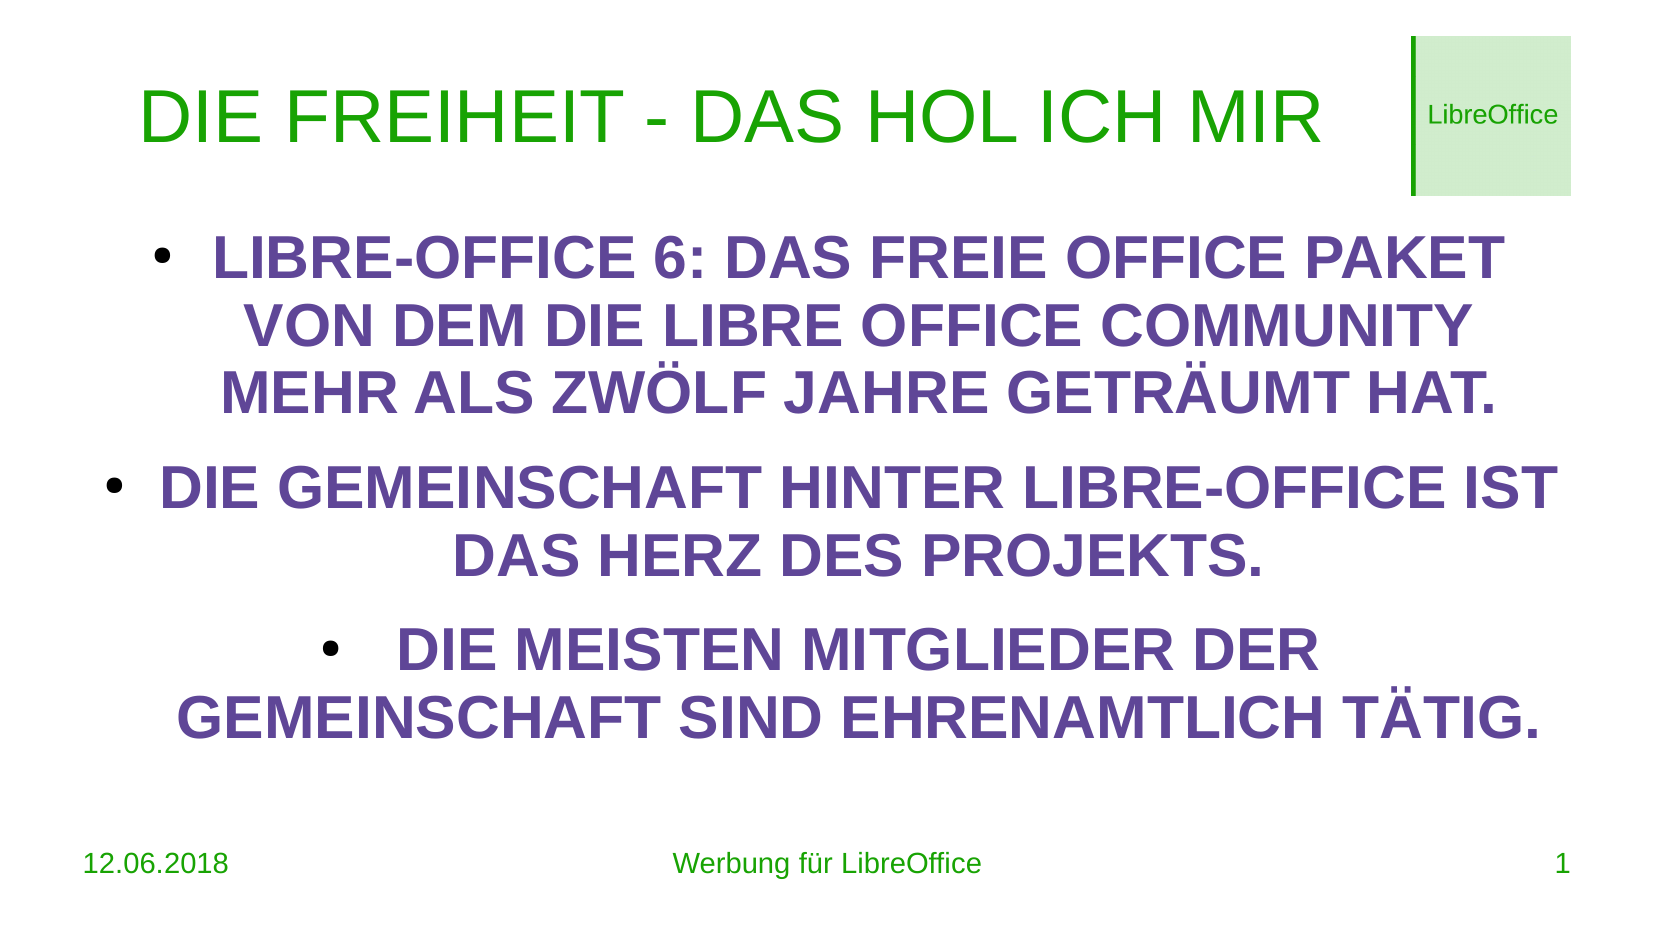

# DIE FREIHEIT - DAS HOL ICH MIR
LIBRE-OFFICE 6: DAS FREIE OFFICE PAKET VON DEM DIE LIBRE OFFICE COMMUNITY MEHR ALS ZWÖLF JAHRE GETRÄUMT HAT.
DIE GEMEINSCHAFT HINTER LIBRE-OFFICE IST DAS HERZ DES PROJEKTS.
DIE MEISTEN MITGLIEDER DER GEMEINSCHAFT SIND EHRENAMTLICH TÄTIG.
12.06.2018
Werbung für LibreOffice
1